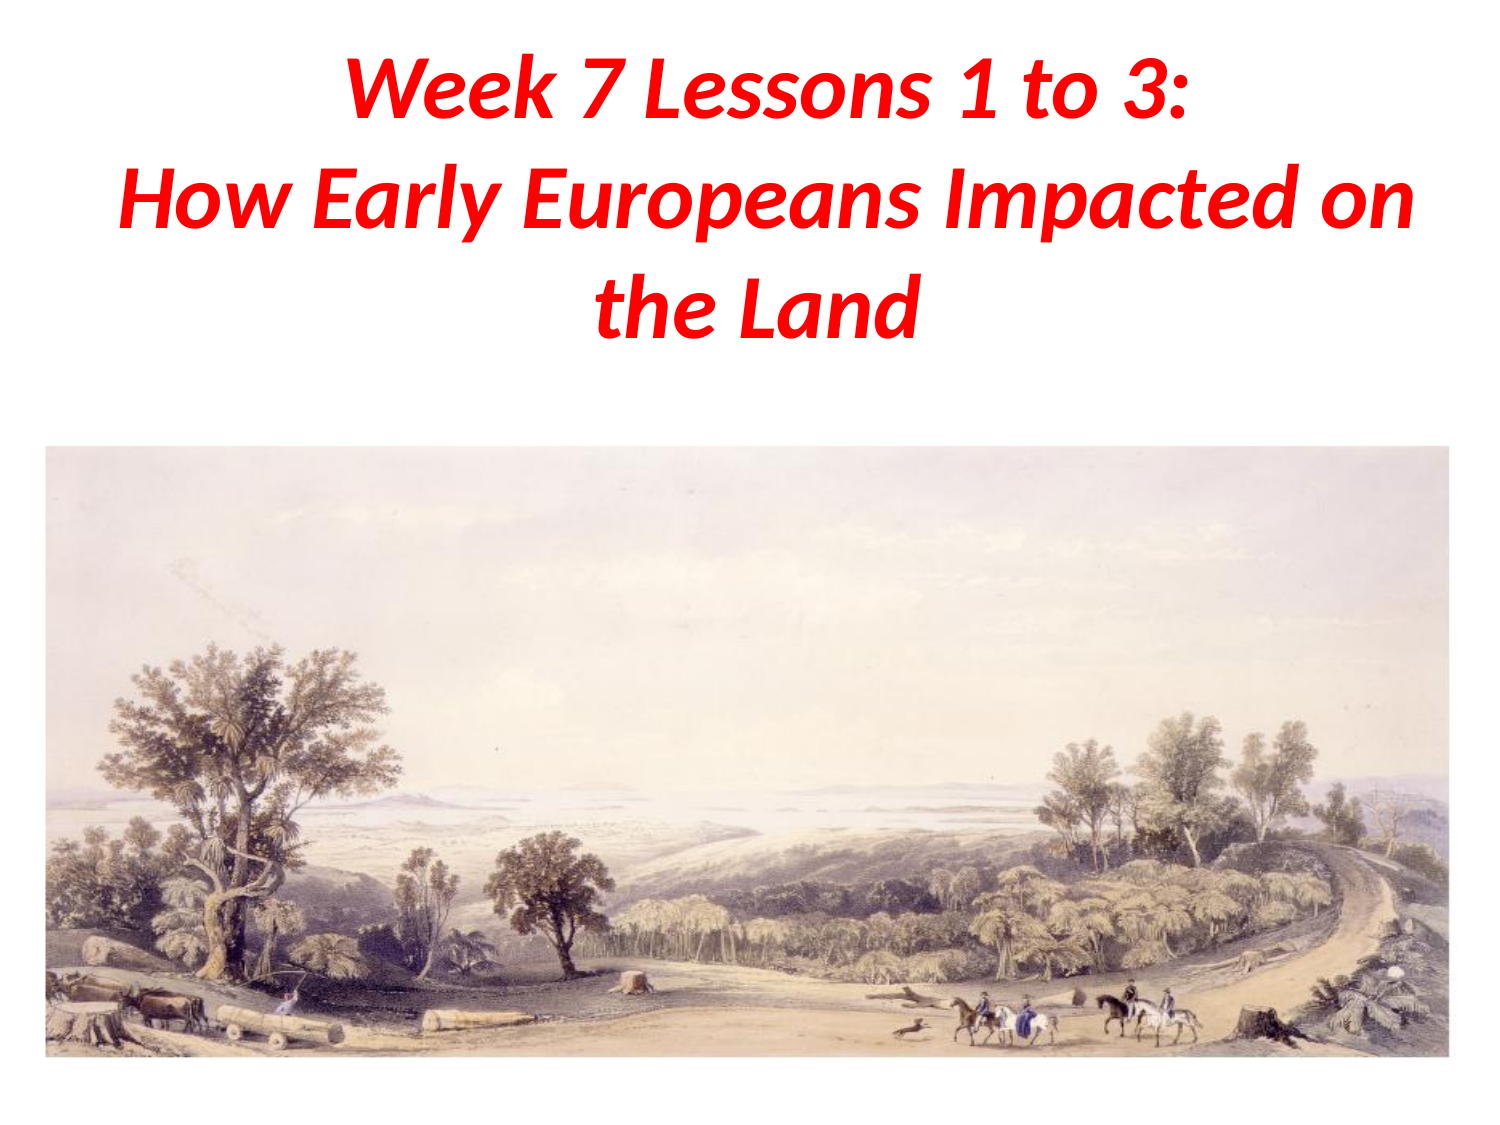

# Week 7 Lessons 1 to 3: How Early Europeans Impacted on the Land